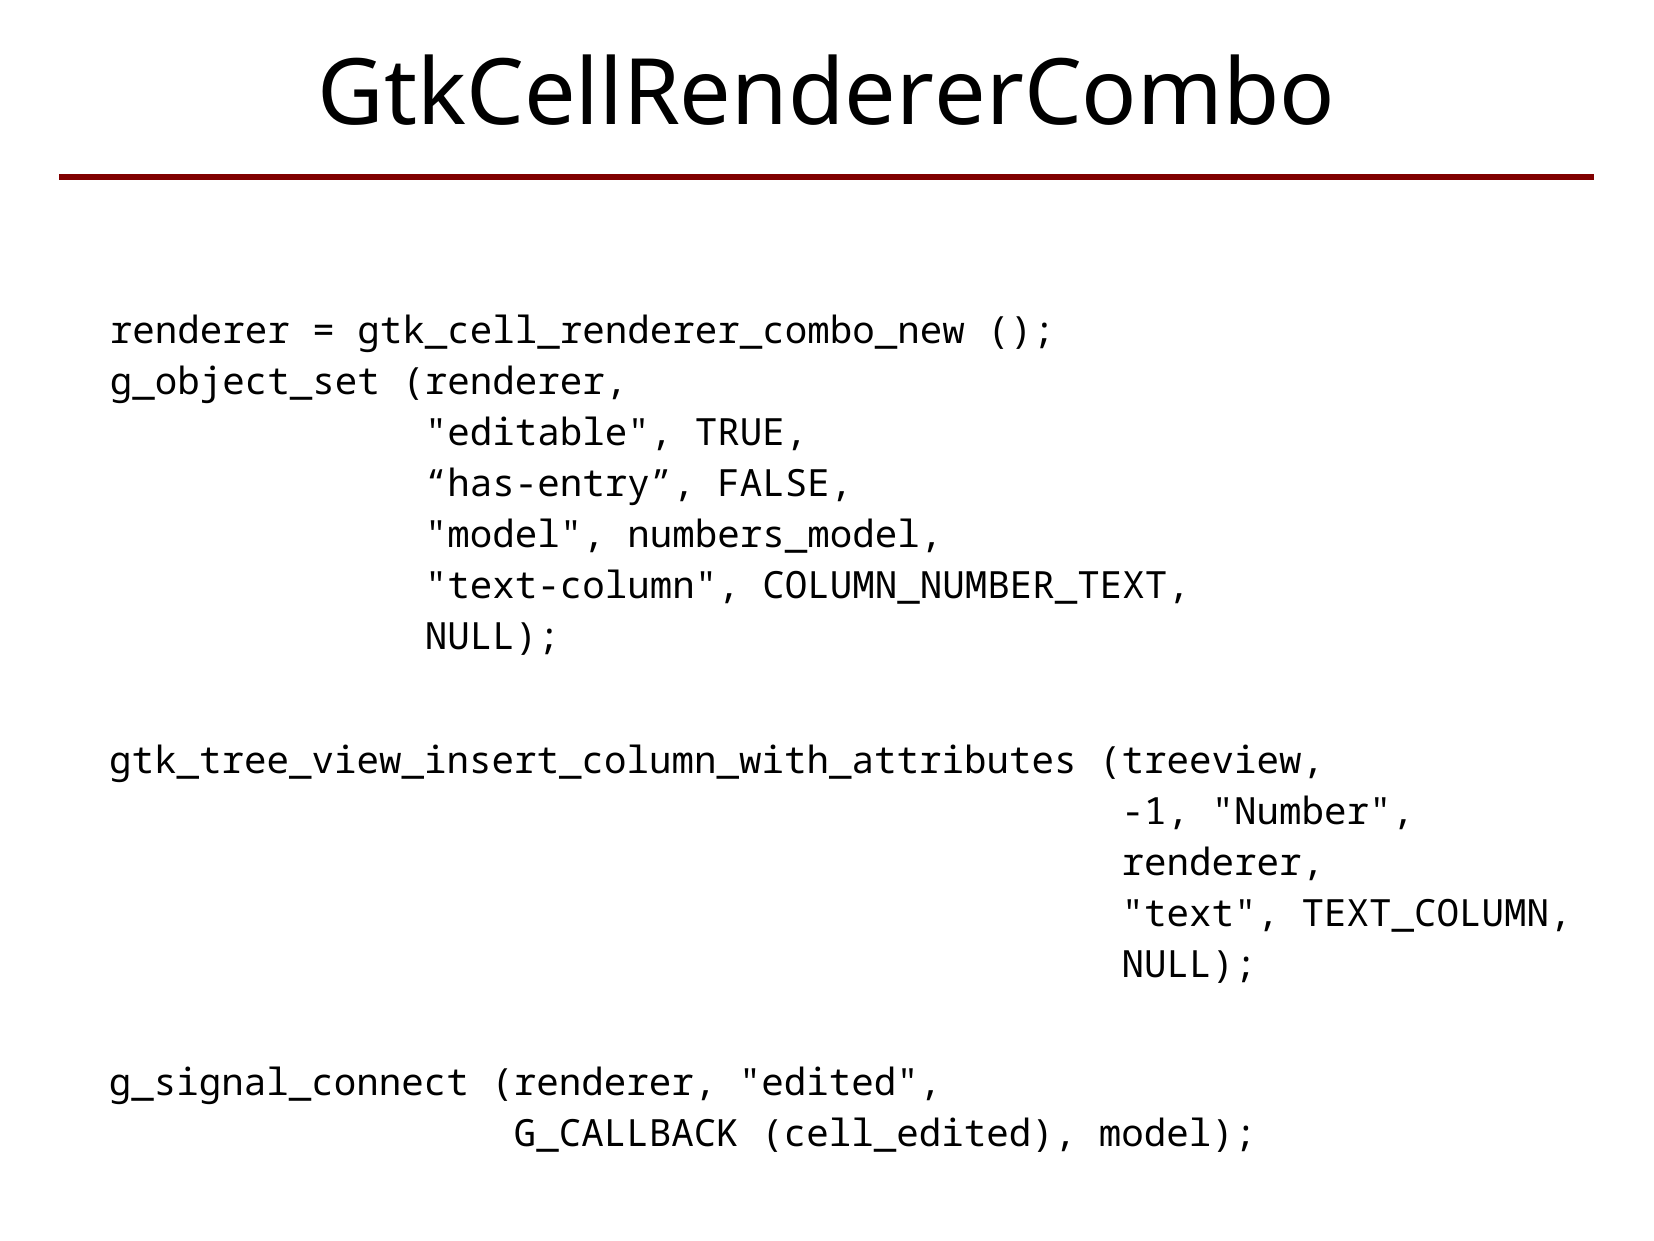

# GtkCellRendererCombo
renderer = gtk_cell_renderer_combo_new ();
g_object_set (renderer,
 "editable", TRUE,
 “has-entry”, FALSE,
 "model", numbers_model,
 "text-column", COLUMN_NUMBER_TEXT,
 NULL);
gtk_tree_view_insert_column_with_attributes (treeview,
 -1, "Number",
 renderer,
 "text", TEXT_COLUMN,
 NULL);
g_signal_connect (renderer, "edited",
 G_CALLBACK (cell_edited), model);